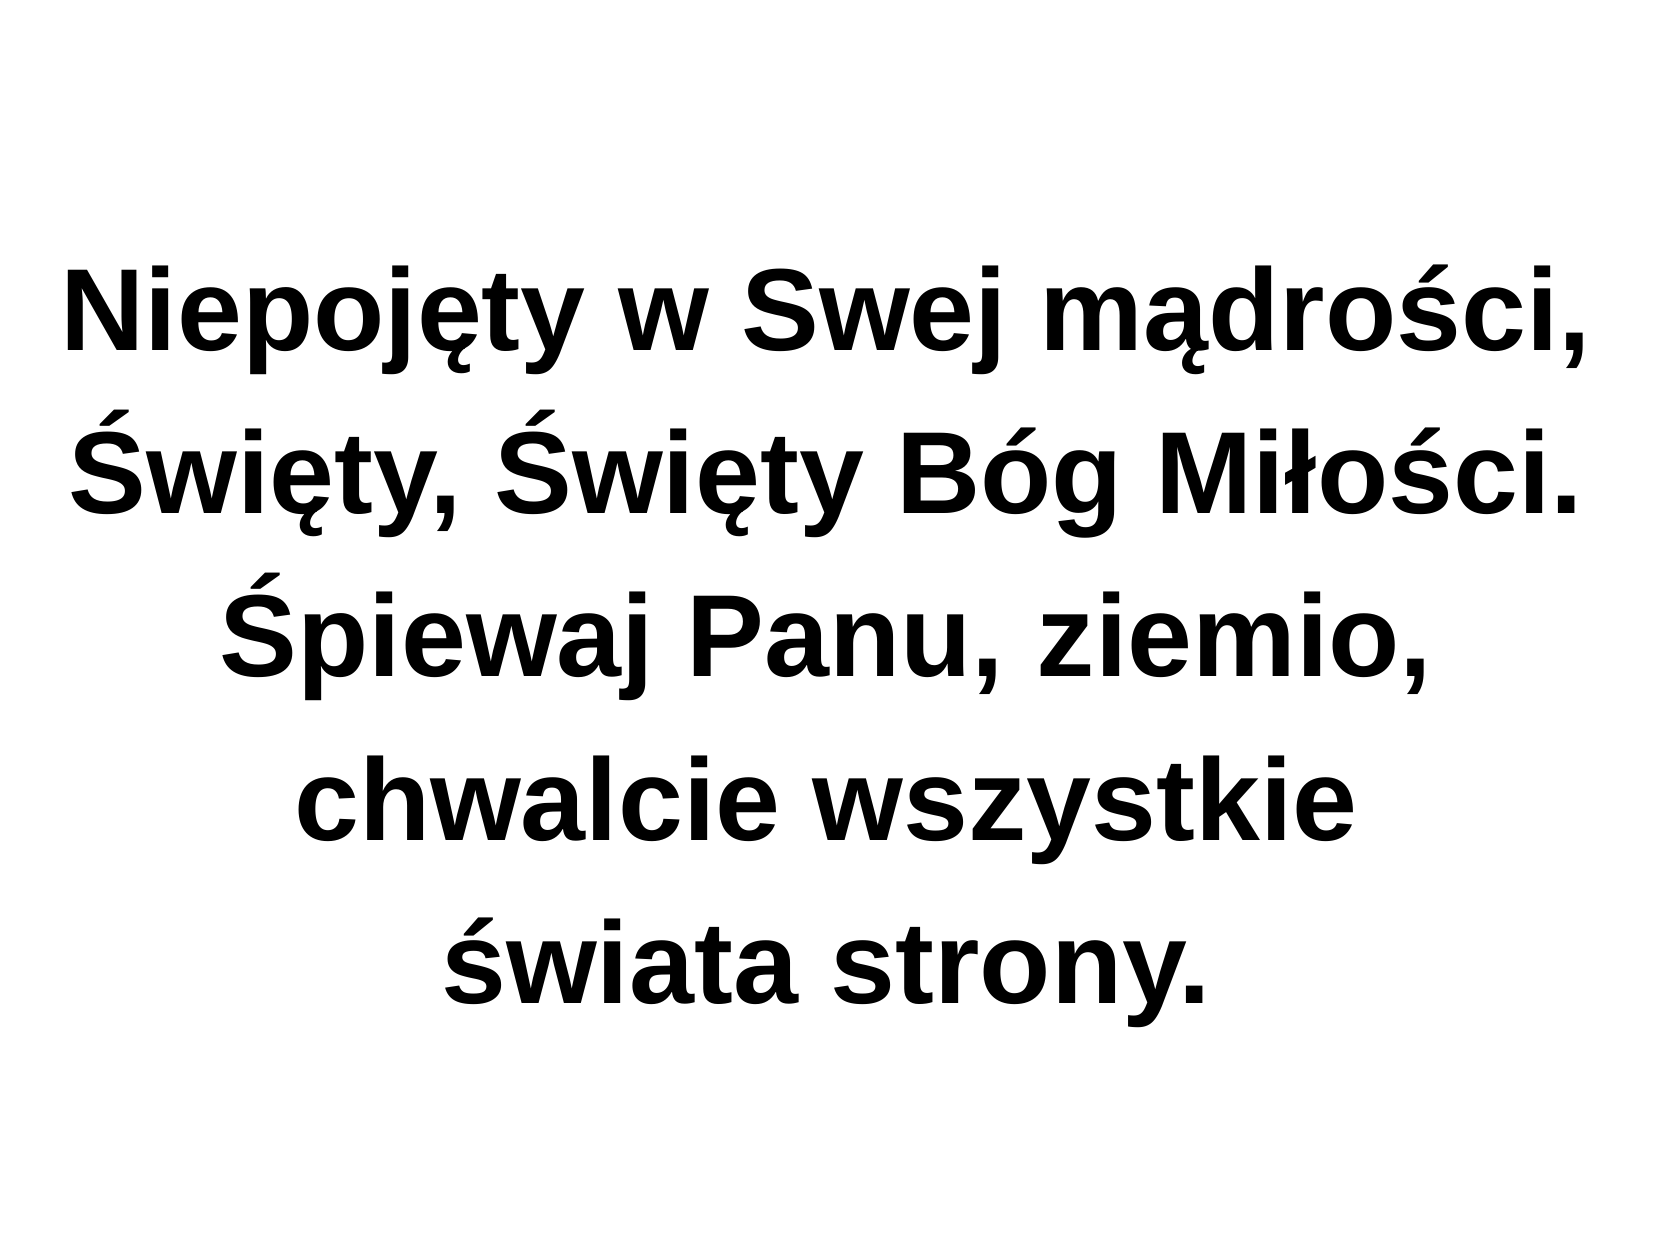

# Niepojęty w Swej mądrości,
Święty, Święty Bóg Miłości.
Śpiewaj Panu, ziemio,
chwalcie wszystkie
świata strony.